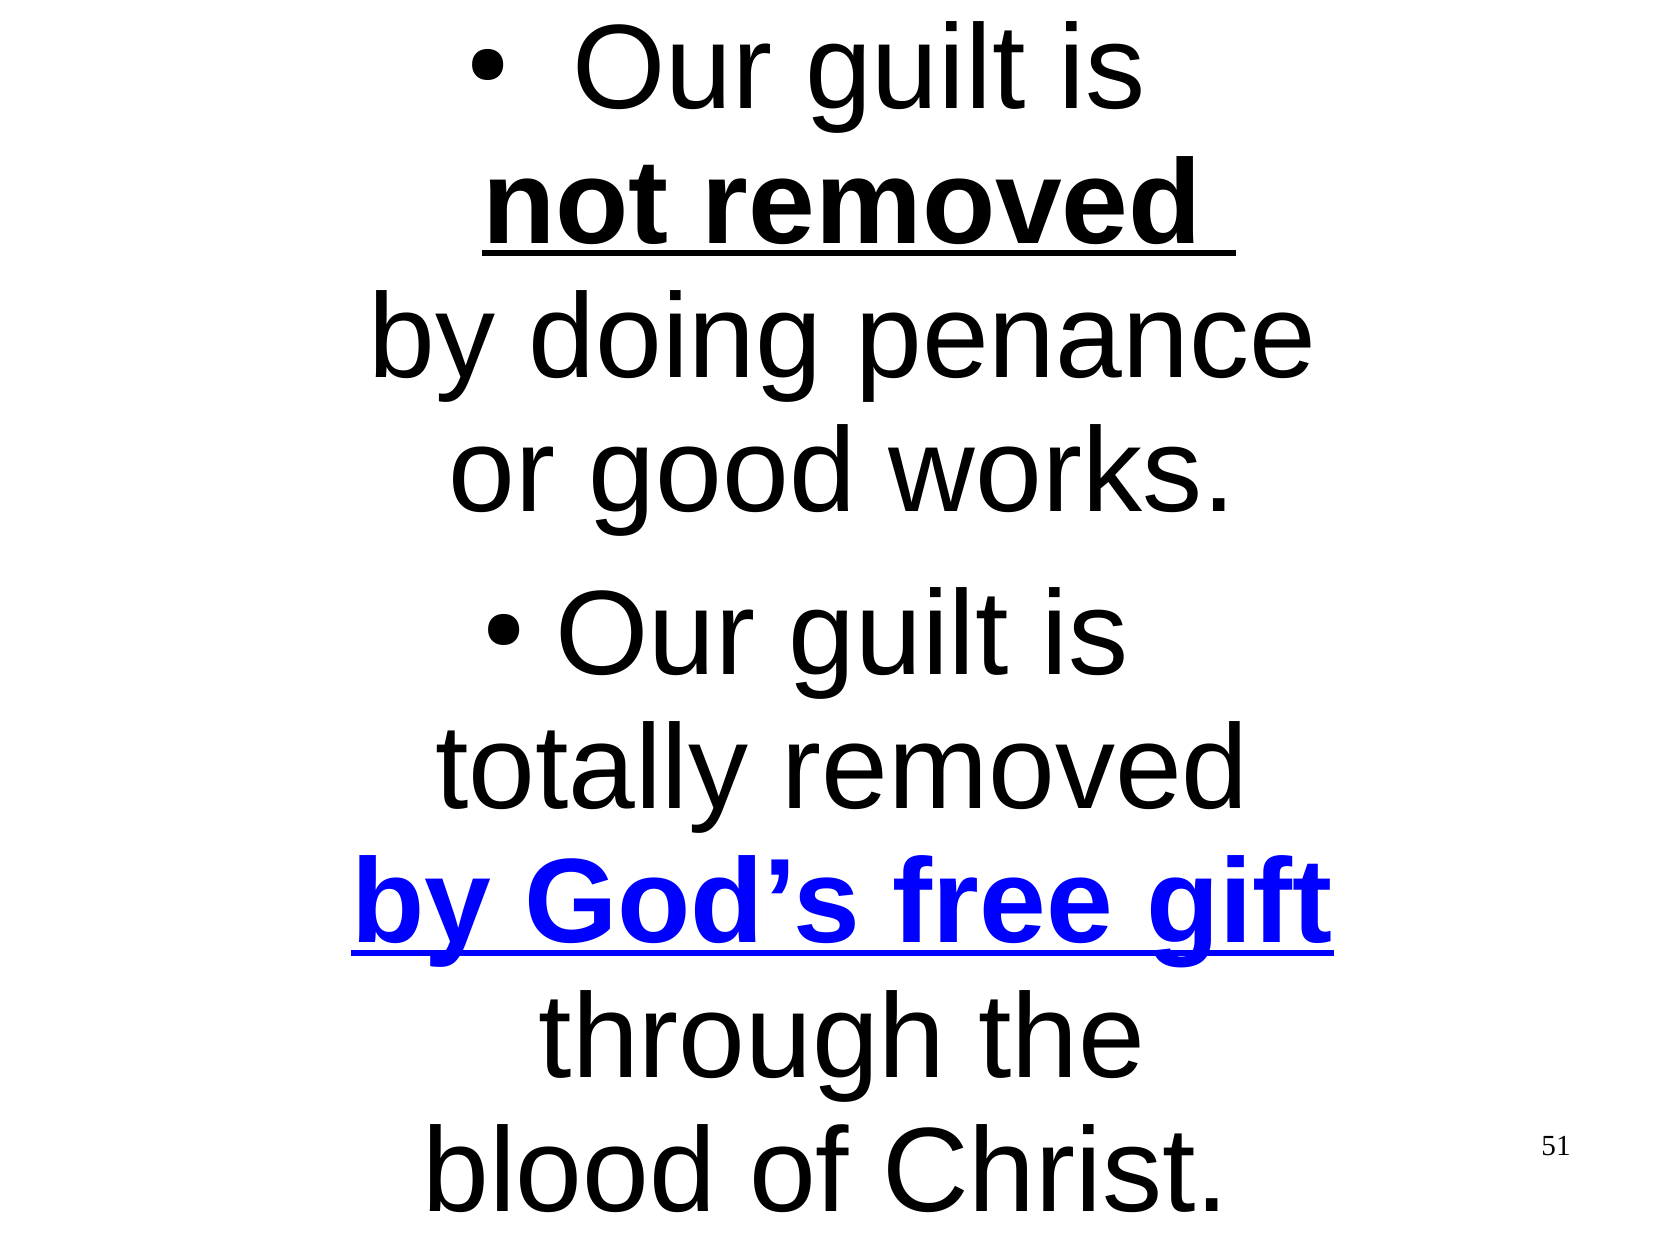

# Our guilt is not removed by doing penance or good works.
Our guilt is
totally removed
by God’s free gift
through the
blood of Christ.
51